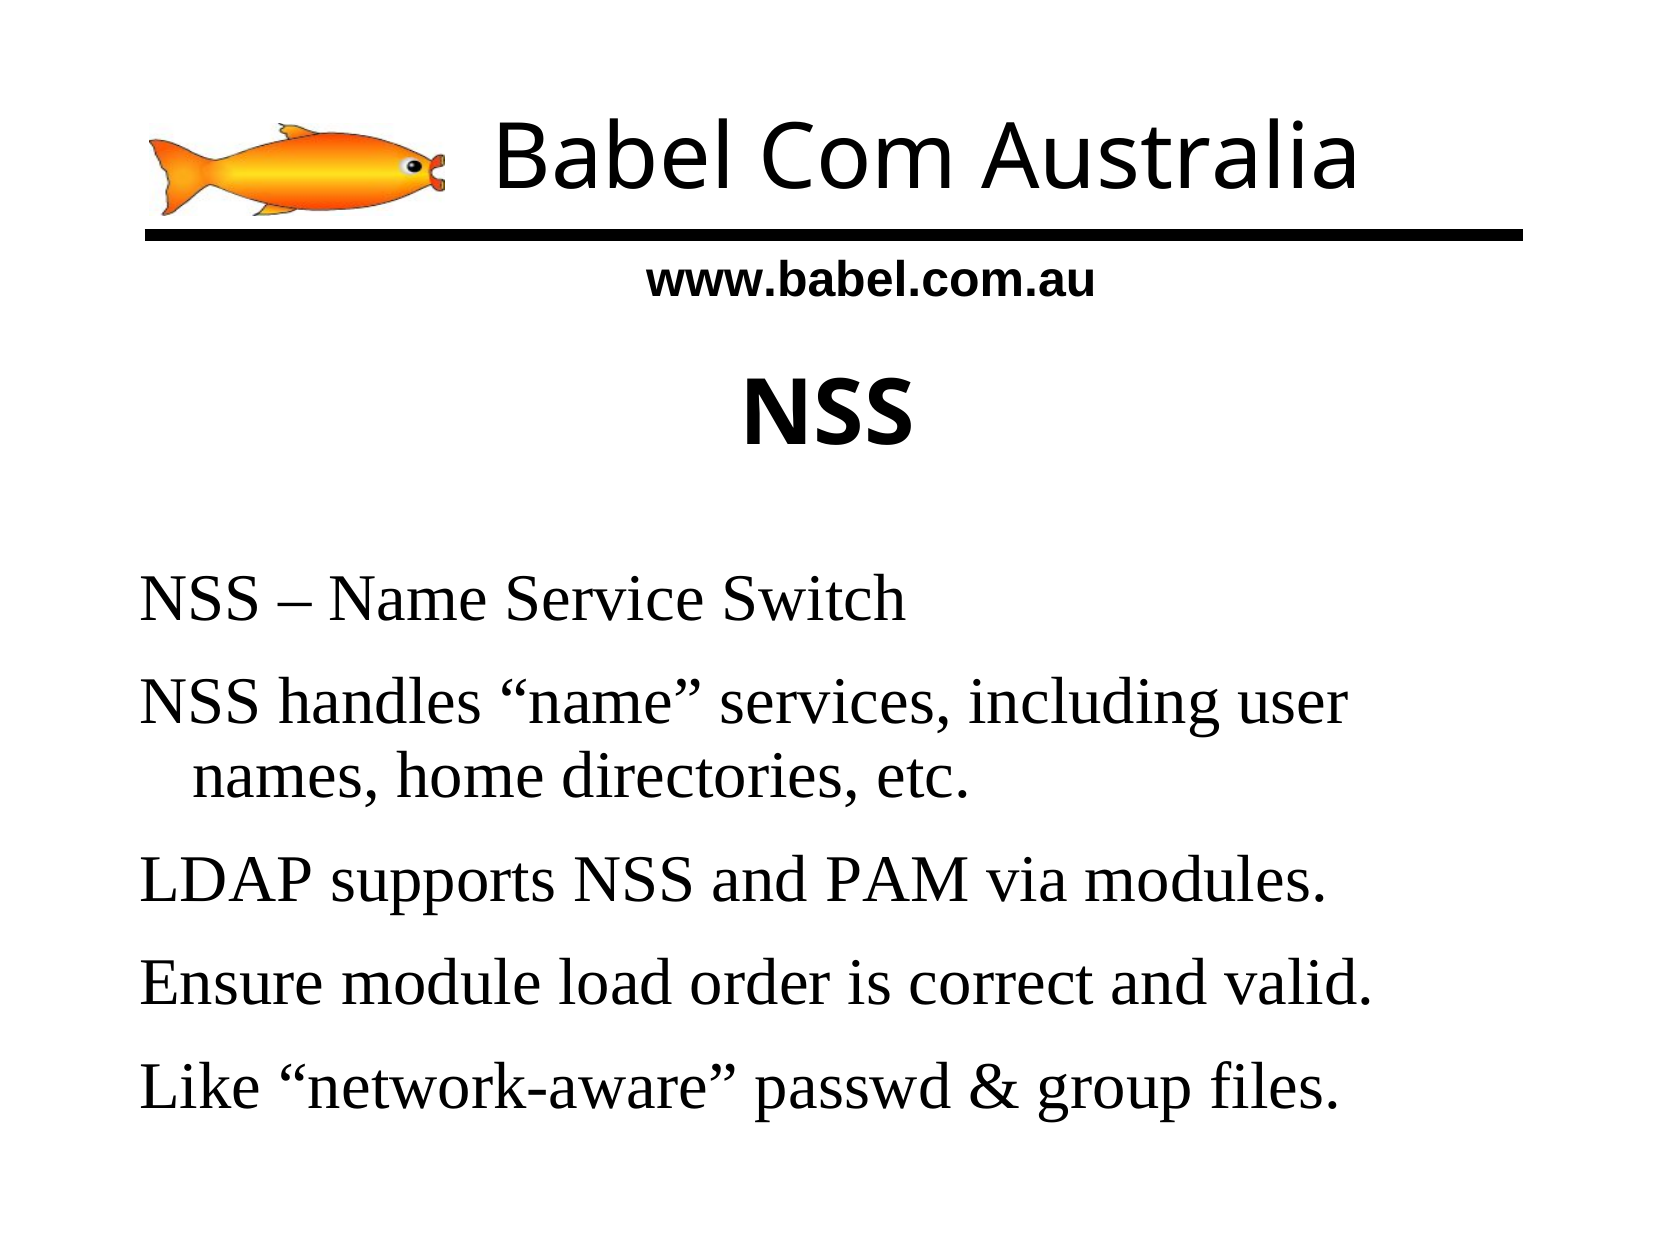

# NSS
NSS – Name Service Switch
NSS handles “name” services, including user names, home directories, etc.
LDAP supports NSS and PAM via modules.
Ensure module load order is correct and valid.
Like “network-aware” passwd & group files.